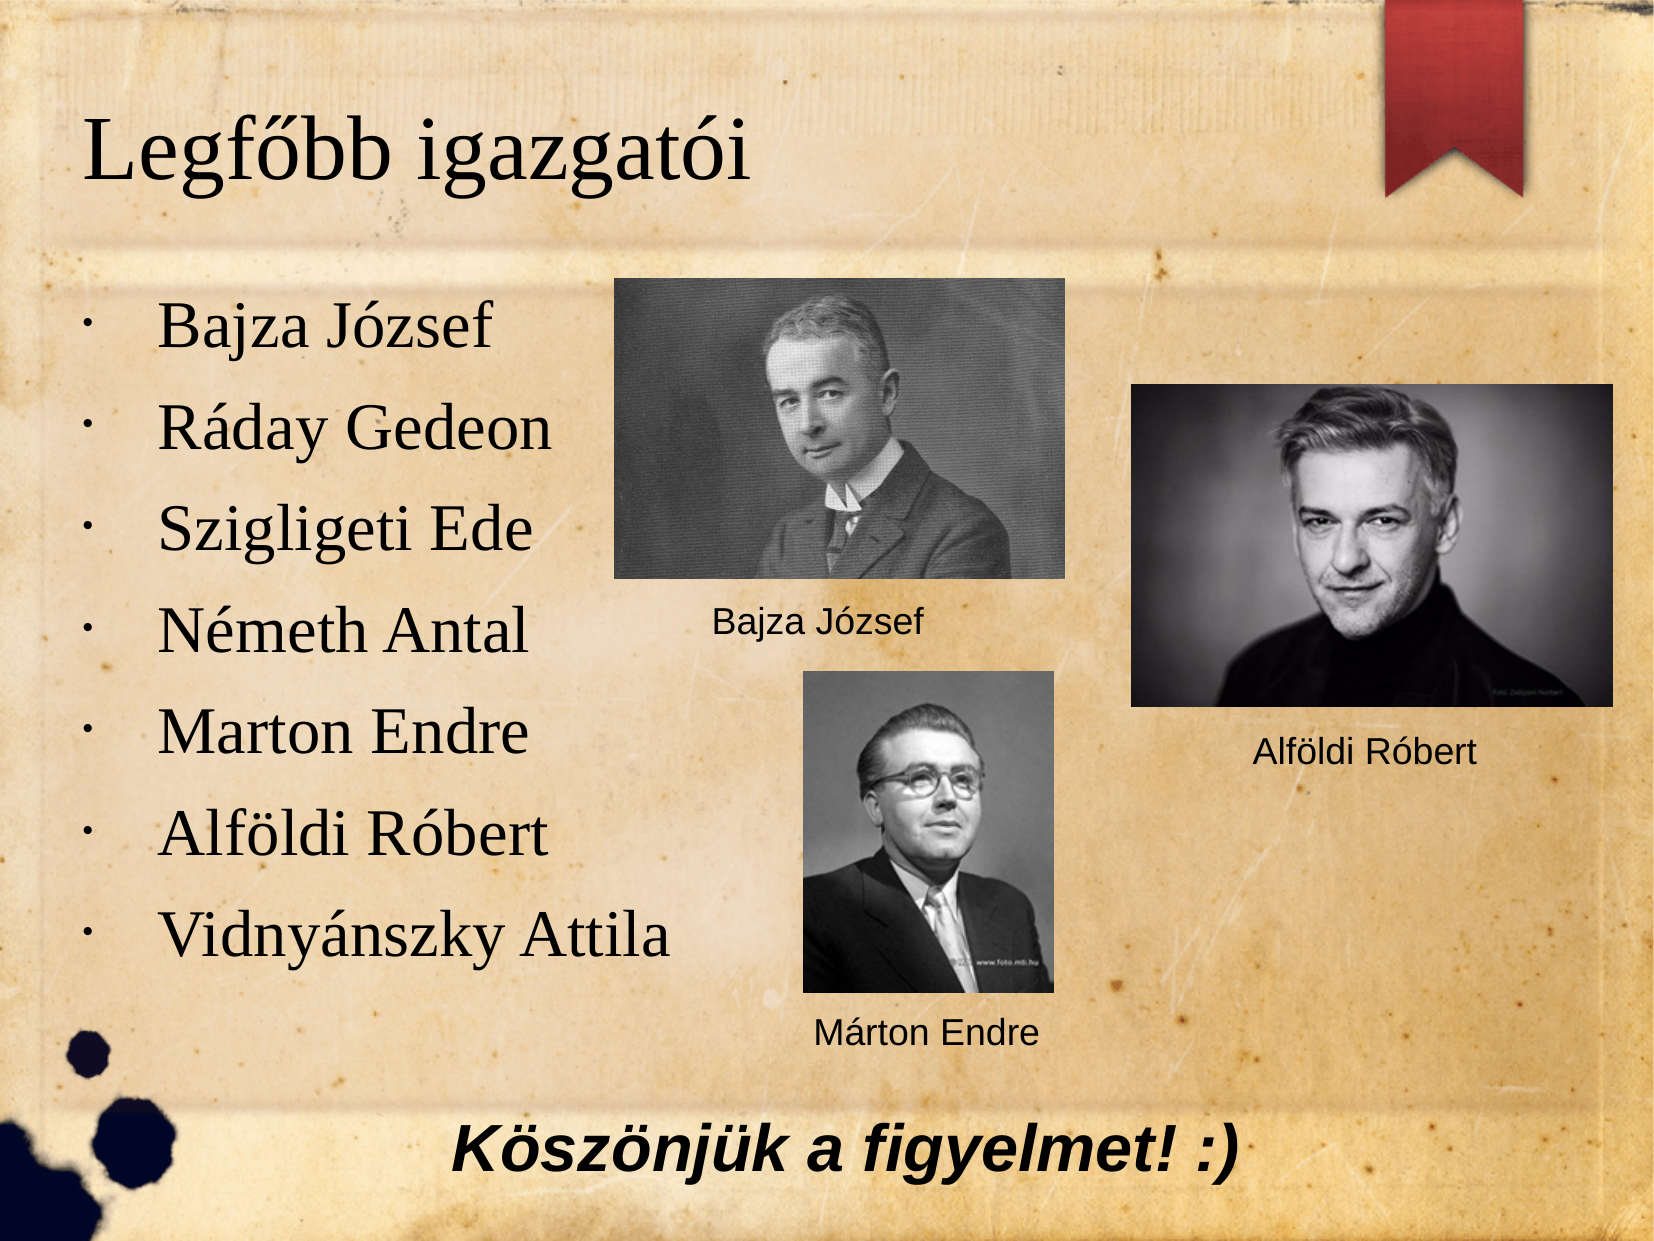

# Legfőbb igazgatói
Bajza József
Ráday Gedeon
Szigligeti Ede
Németh Antal
Marton Endre
Alföldi Róbert
Vidnyánszky Attila
Bajza József
Alföldi Róbert
Márton Endre
Köszönjük a figyelmet! :)